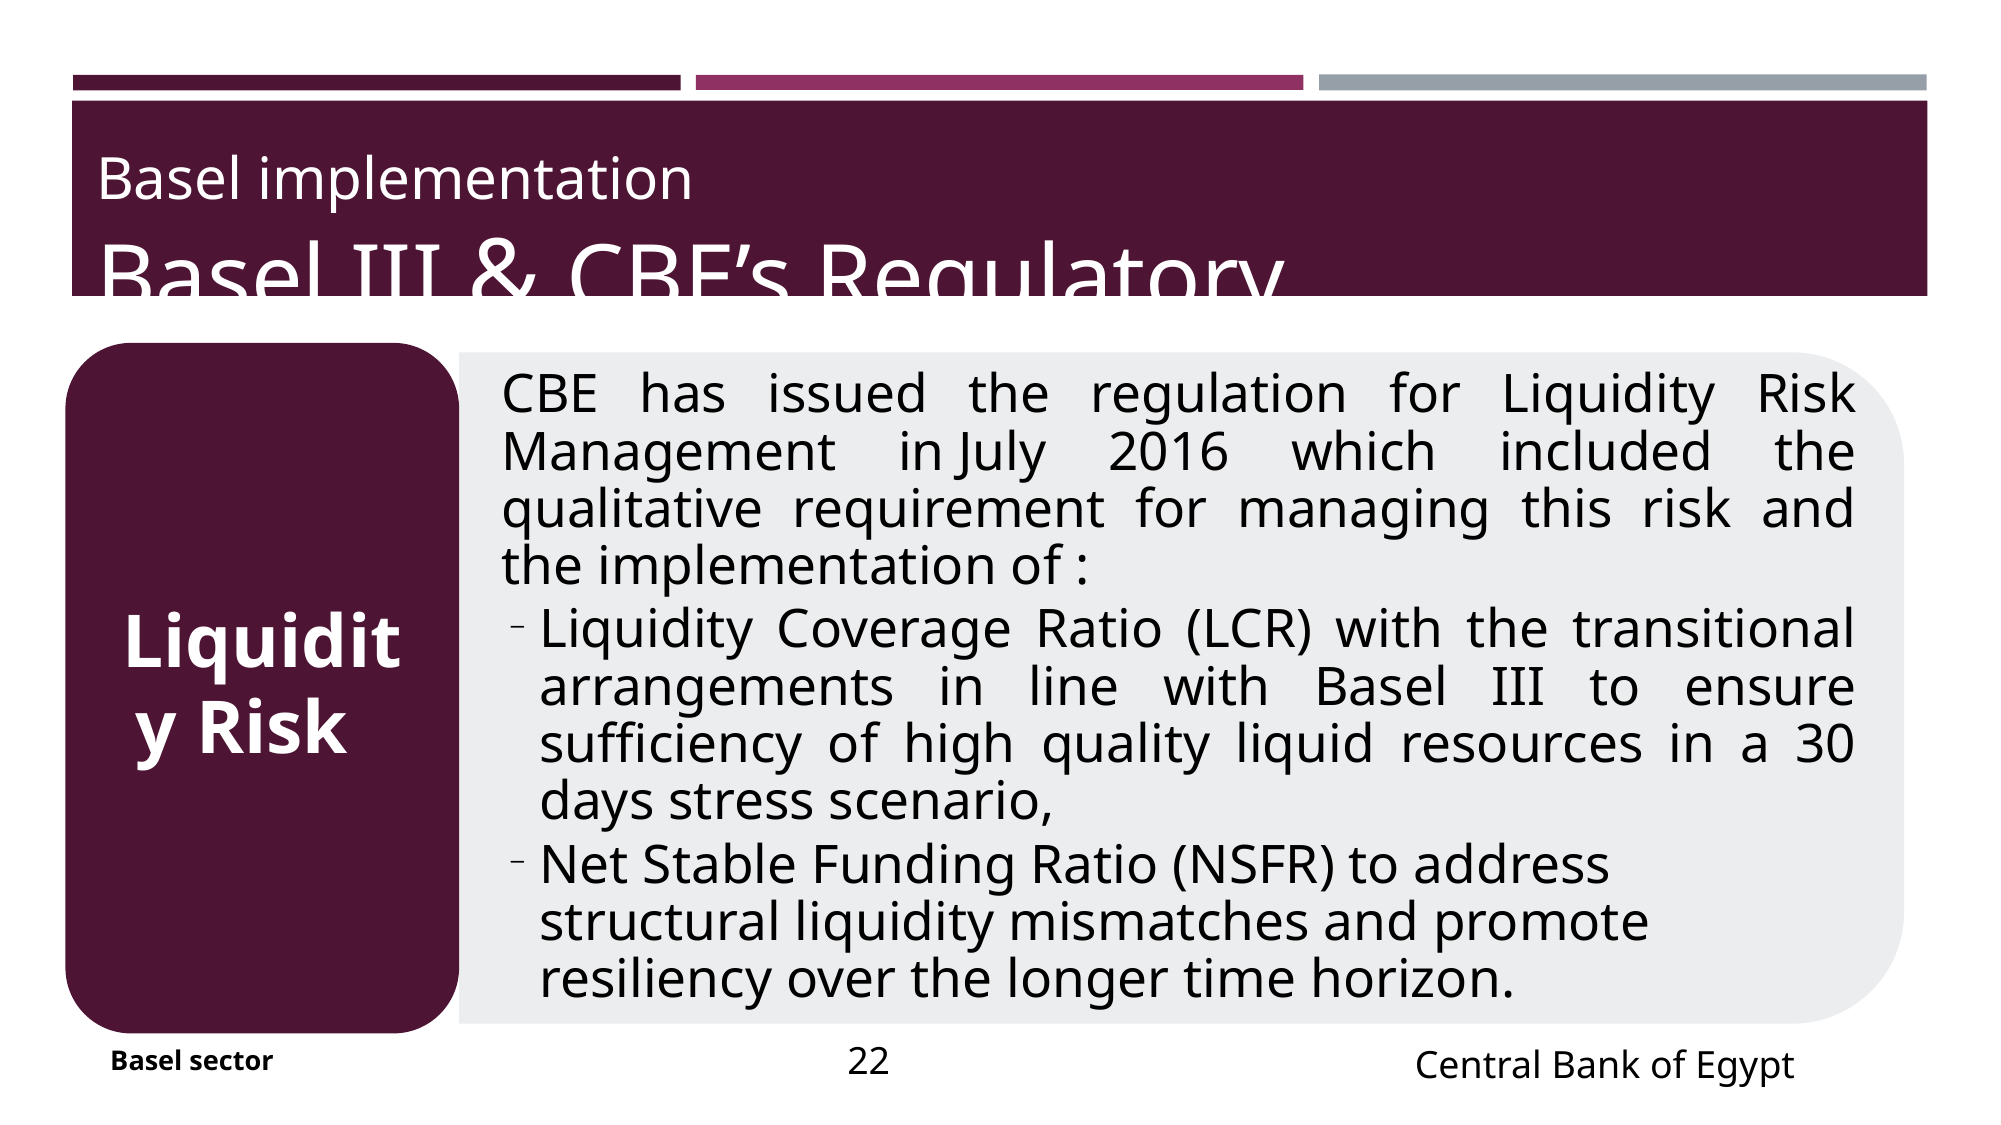

# Basel implementation Basel III & CBE’s Regulatory developments
Liquidity Risk
CBE has issued the regulation for Liquidity Risk Management in July 2016 which included the qualitative requirement for managing this risk and the implementation of :
Liquidity Coverage Ratio (LCR) with the transitional arrangements in line with Basel III to ensure sufficiency of high quality liquid resources in a 30 days stress scenario,
Net Stable Funding Ratio (NSFR) to address structural liquidity mismatches and promote resiliency over the longer time horizon.
Central Bank of Egypt